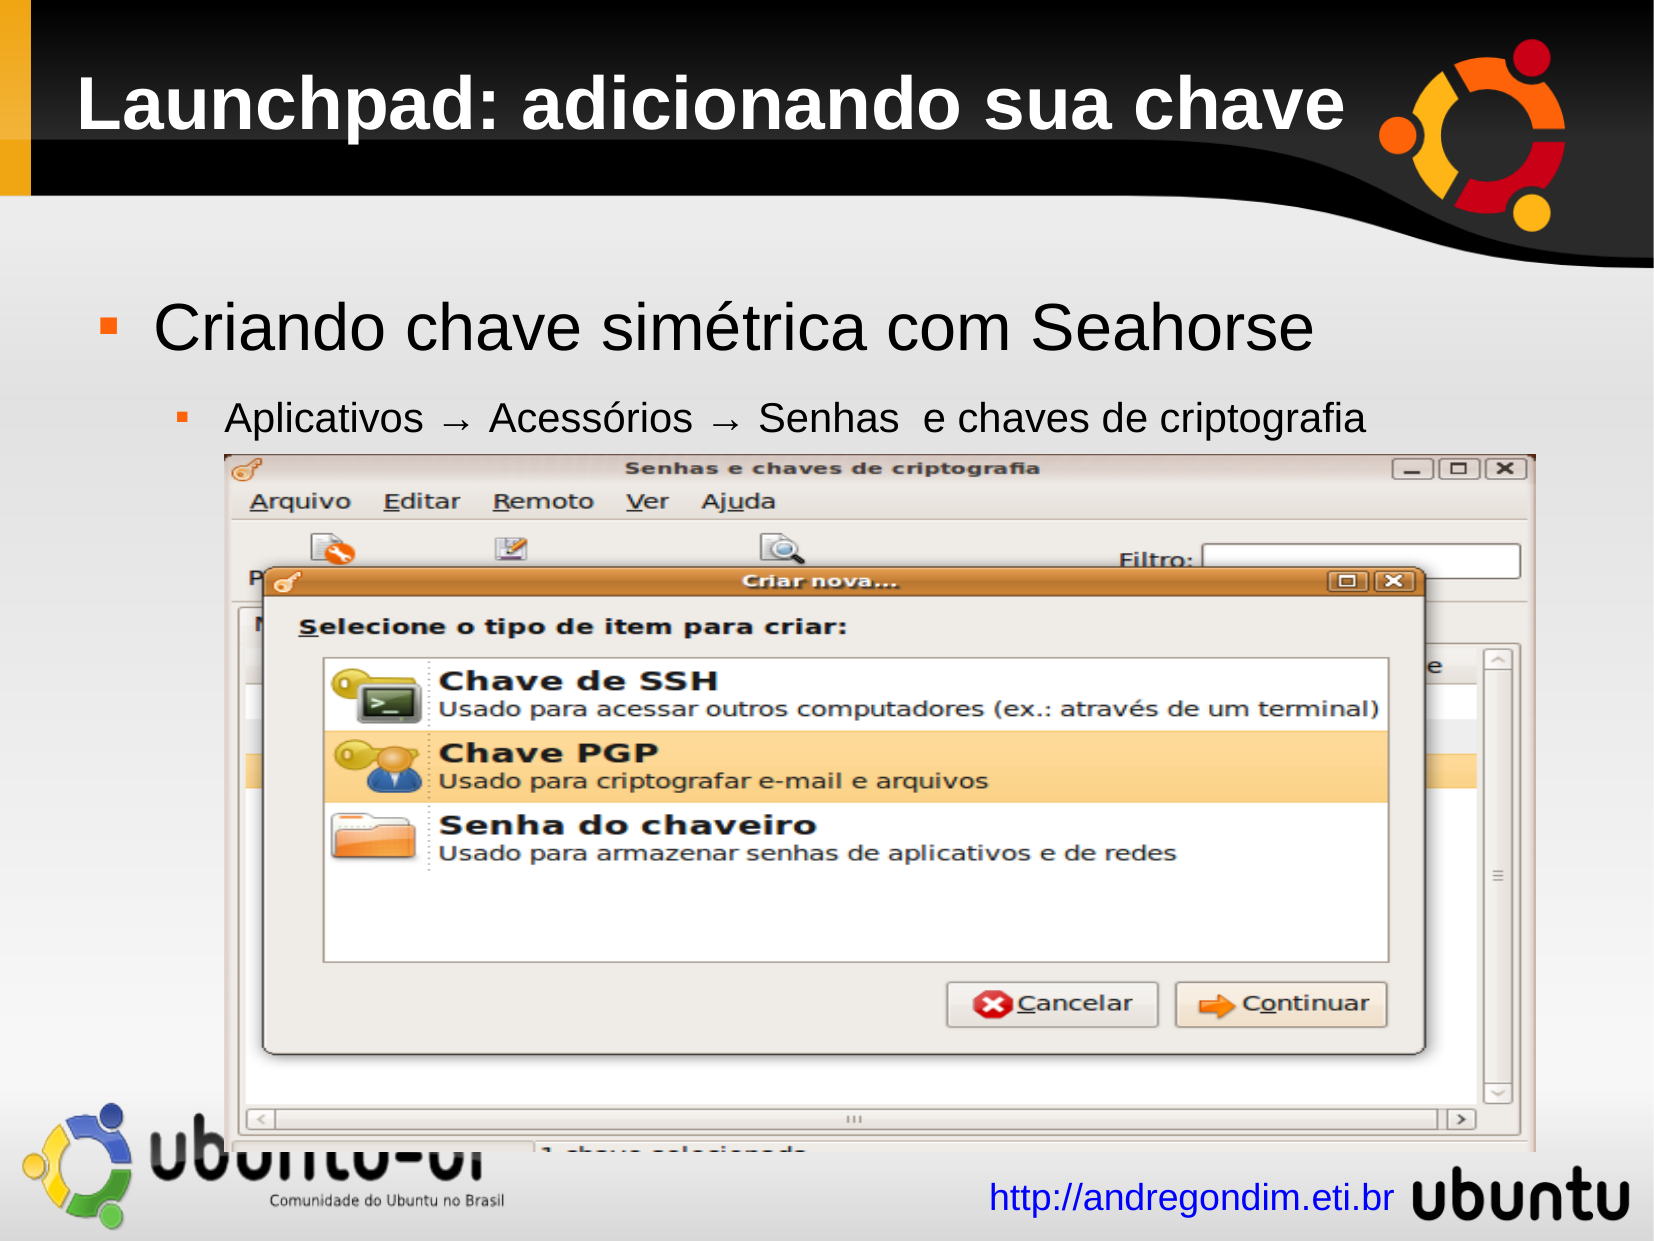

# Launchpad: adicionando sua chave
Criando chave simétrica com Seahorse
Aplicativos → Acessórios → Senhas e chaves de criptografia